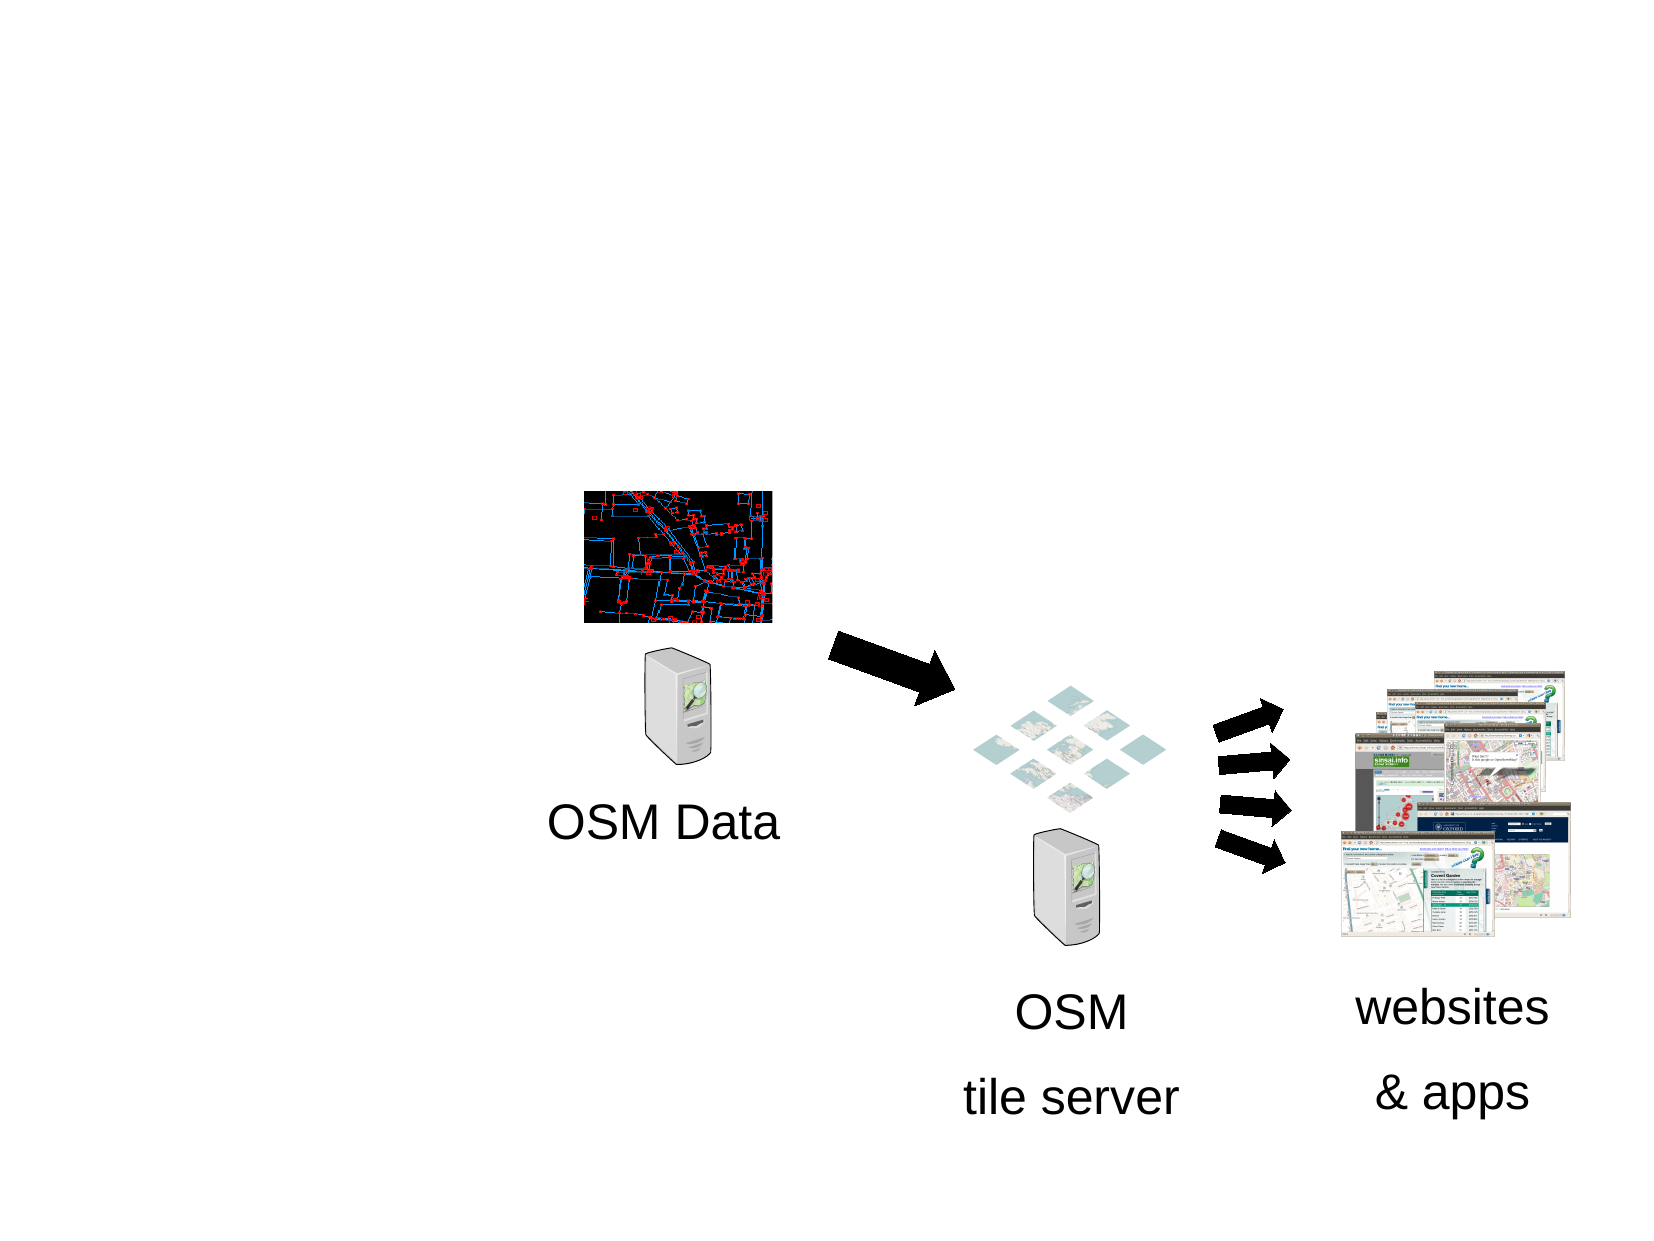

OSM Data
websites
& apps
# OSM
tile server